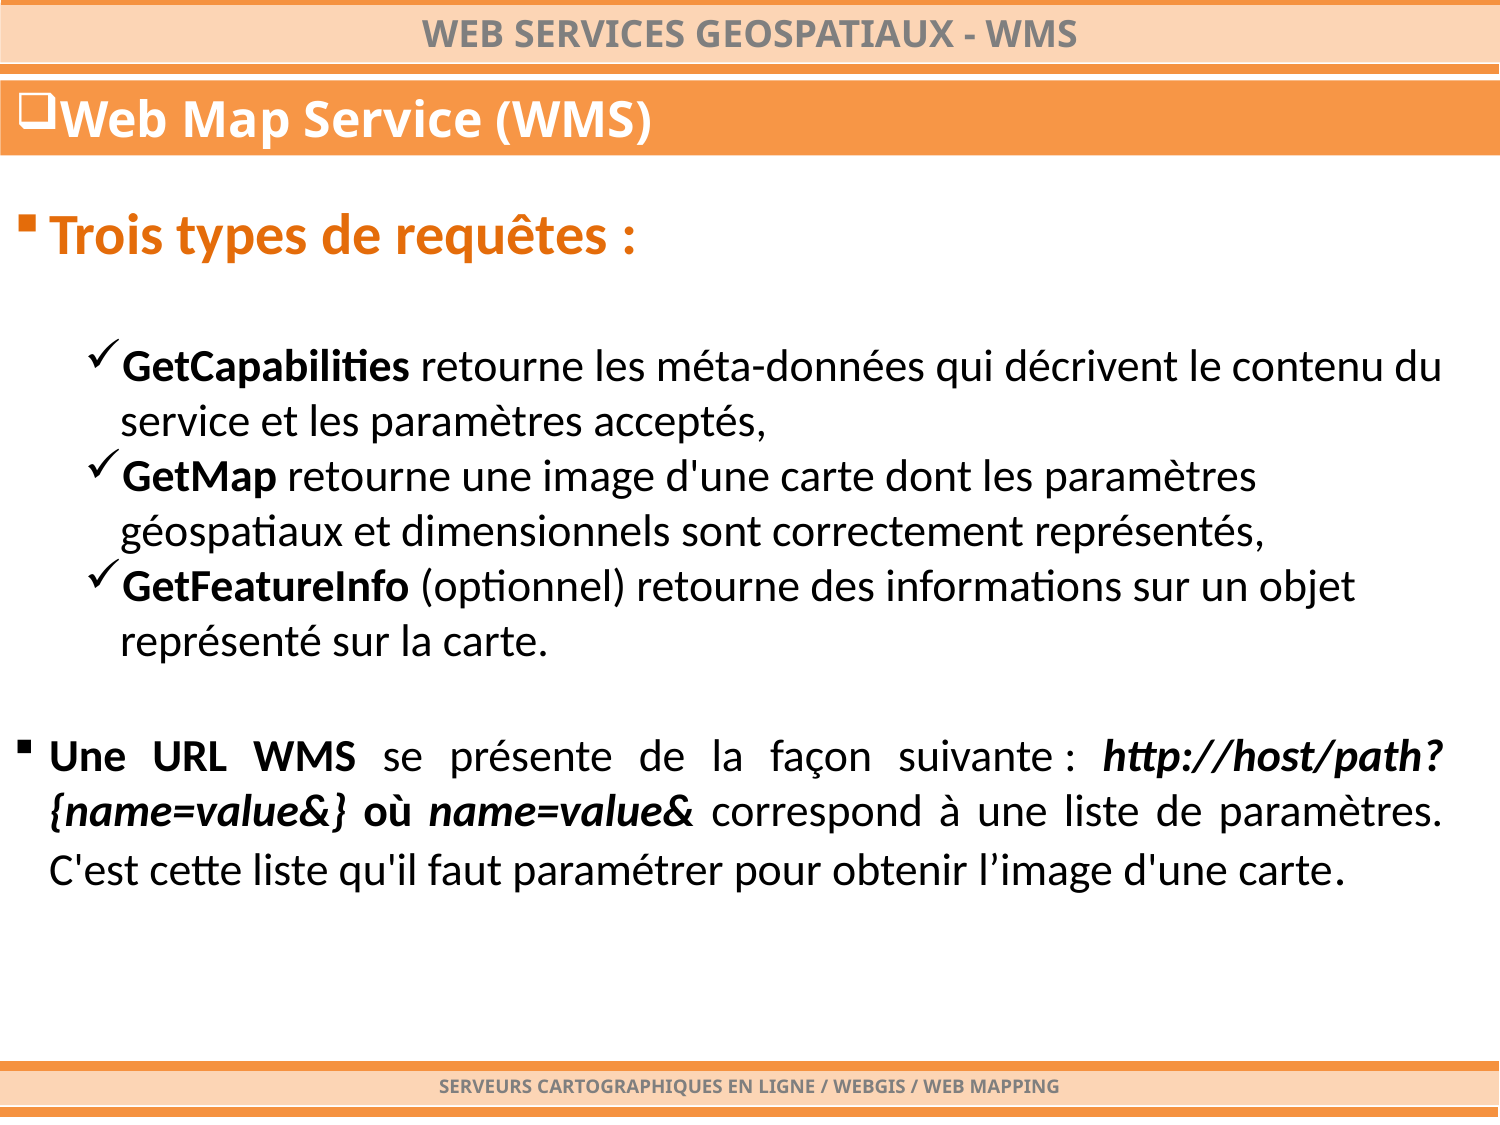

WEB SERVICES GEOSPATIAUX - WMS
Web Map Service (WMS)
Trois types de requêtes :
GetCapabilities retourne les méta-données qui décrivent le contenu du service et les paramètres acceptés,
GetMap retourne une image d'une carte dont les paramètres géospatiaux et dimensionnels sont correctement représentés,
GetFeatureInfo (optionnel) retourne des informations sur un objet représenté sur la carte.
Une URL WMS se présente de la façon suivante : http://host/path?{name=value&} où name=value& correspond à une liste de paramètres. C'est cette liste qu'il faut paramétrer pour obtenir l’image d'une carte.
SERVEURS CARTOGRAPHIQUES EN LIGNE / WEBGIS / WEB MAPPING